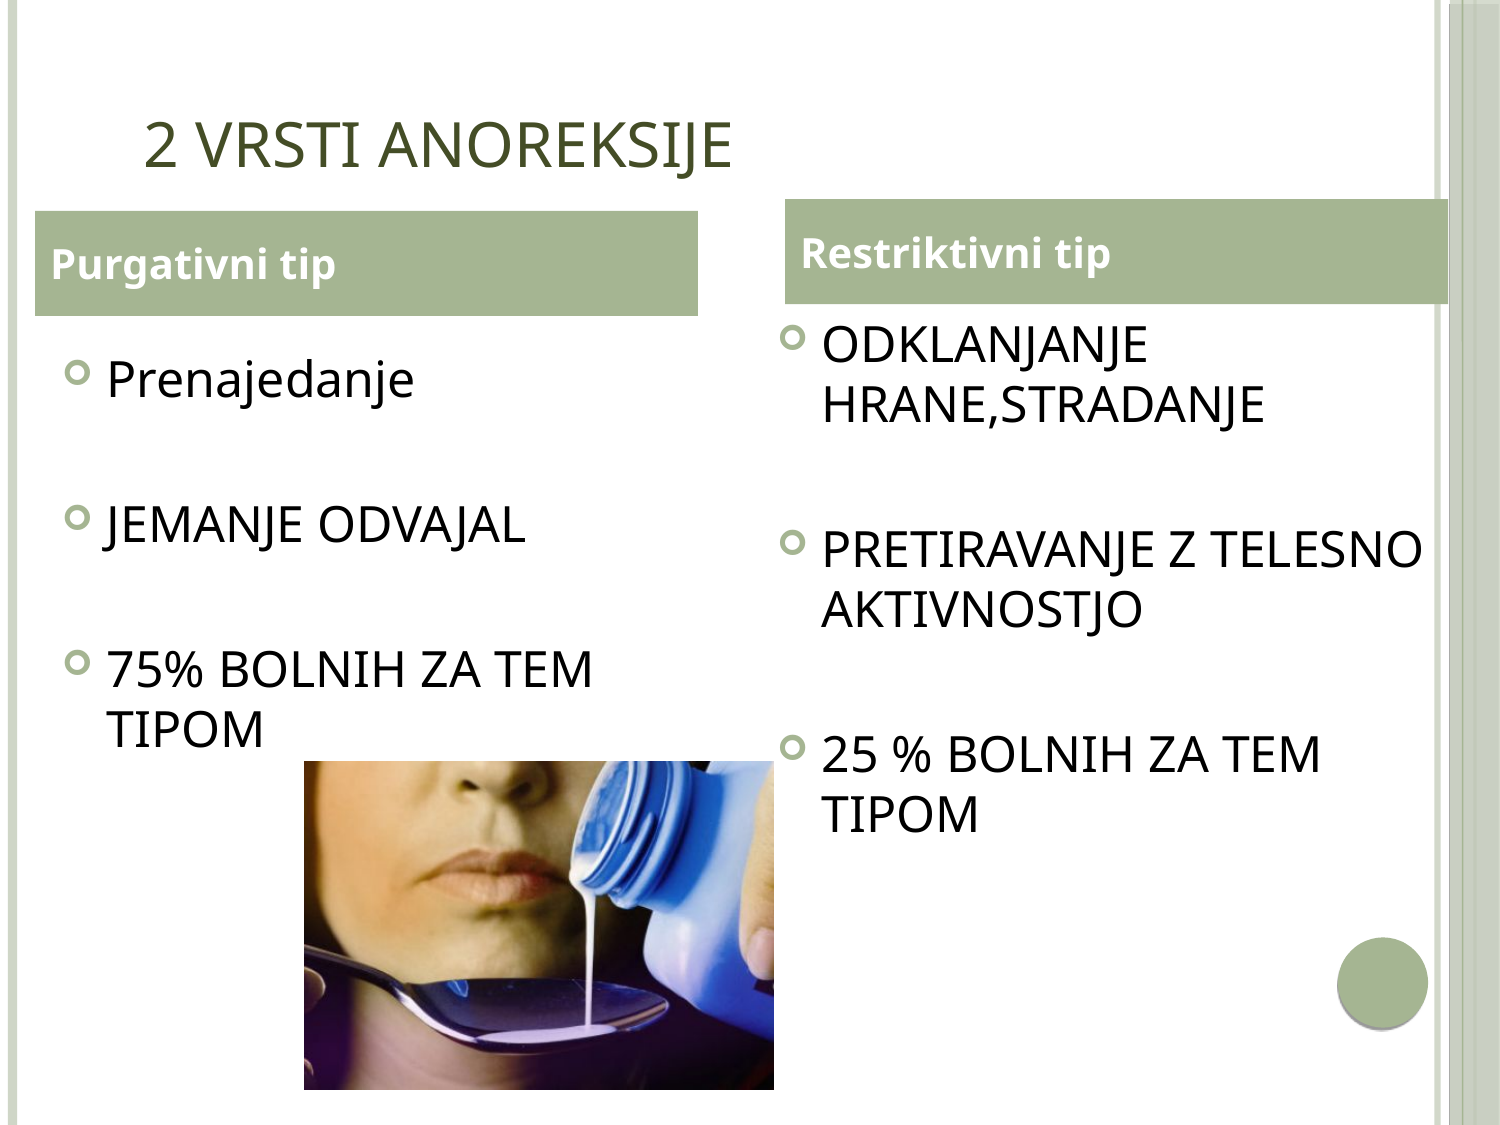

# 2 vrsti anoreksije
Restriktivni tip
Purgativni tip
ODKLANJANJE HRANE,STRADANJE
PRETIRAVANJE Z TELESNO AKTIVNOSTJO
25 % BOLNIH ZA TEM TIPOM
Prenajedanje
JEMANJE ODVAJAL
75% BOLNIH ZA TEM TIPOM